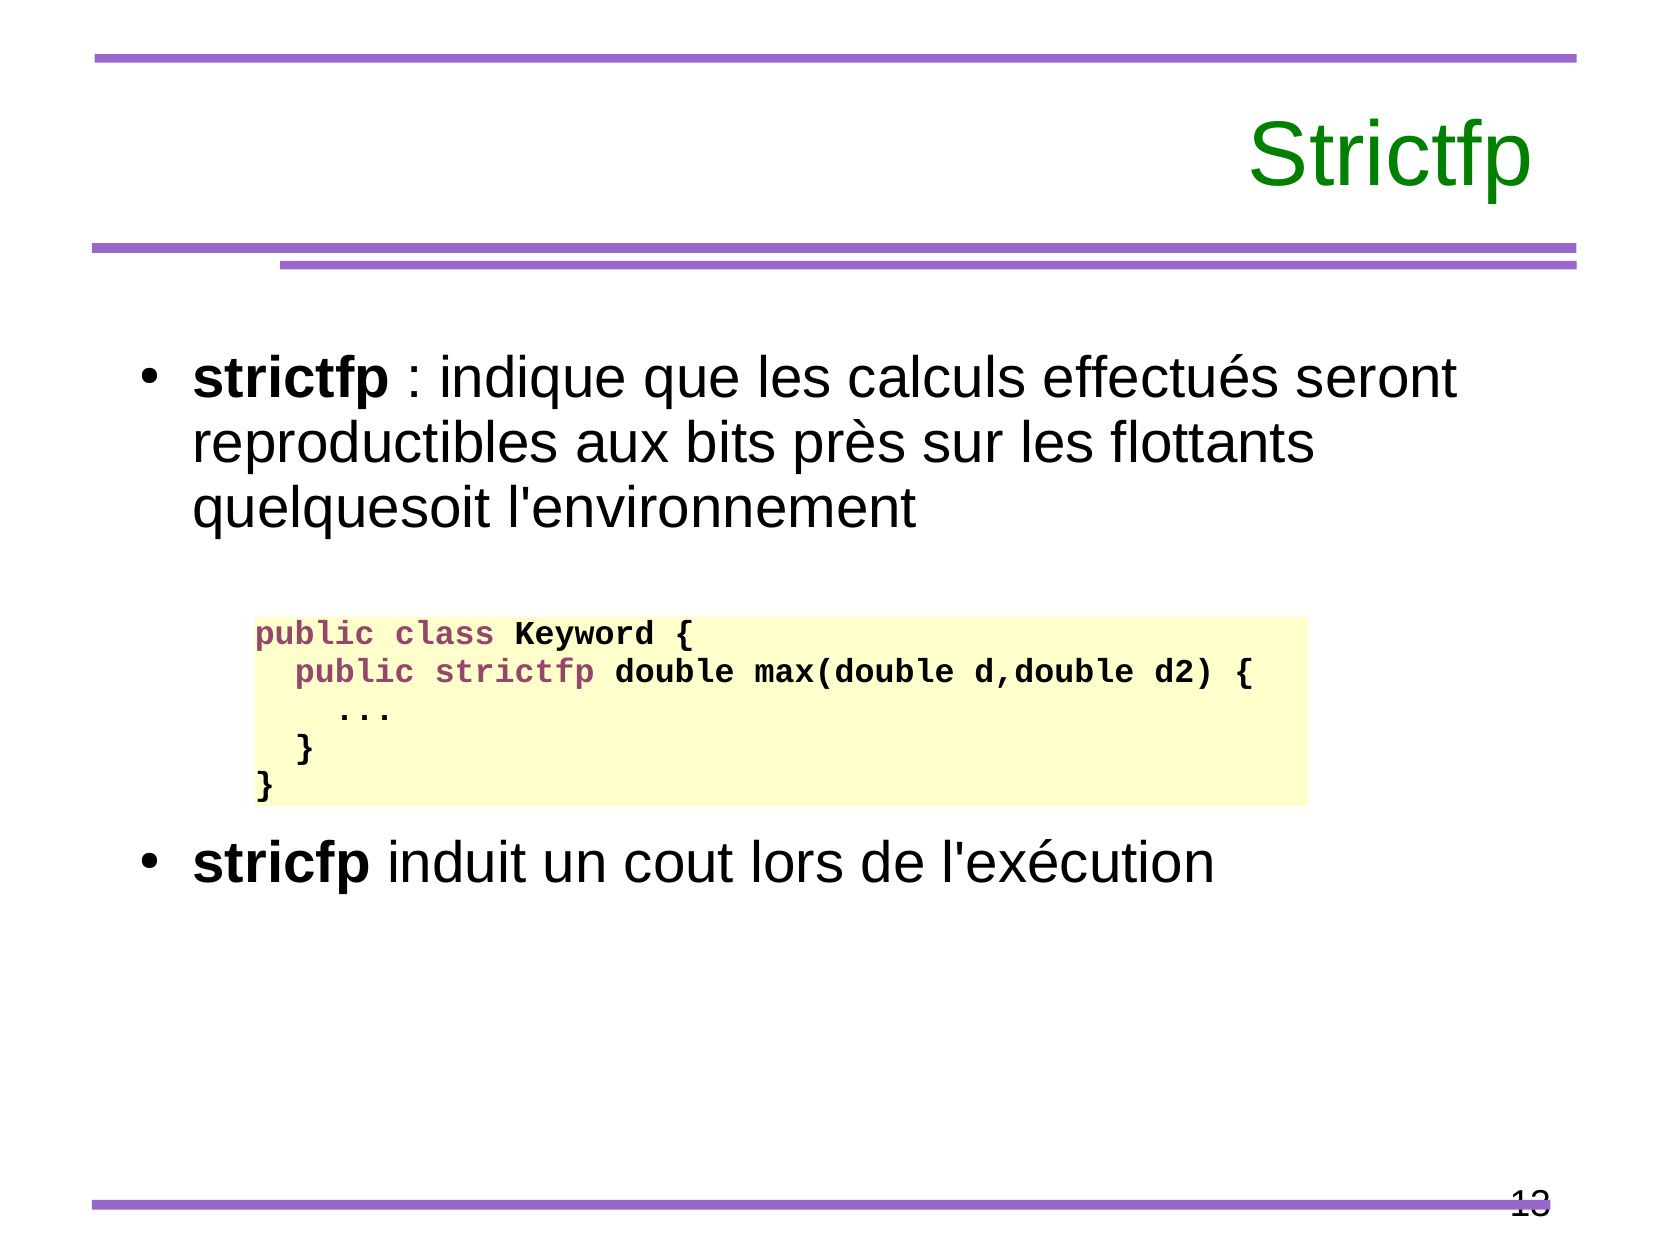

# Strictfp
strictfp : indique que les calculs effectués seront reproductibles aux bits près sur les flottants quelquesoit l'environnement
stricfp induit un cout lors de l'exécution
public class Keyword {
 public strictfp double max(double d,double d2) {
 ...
 }
}